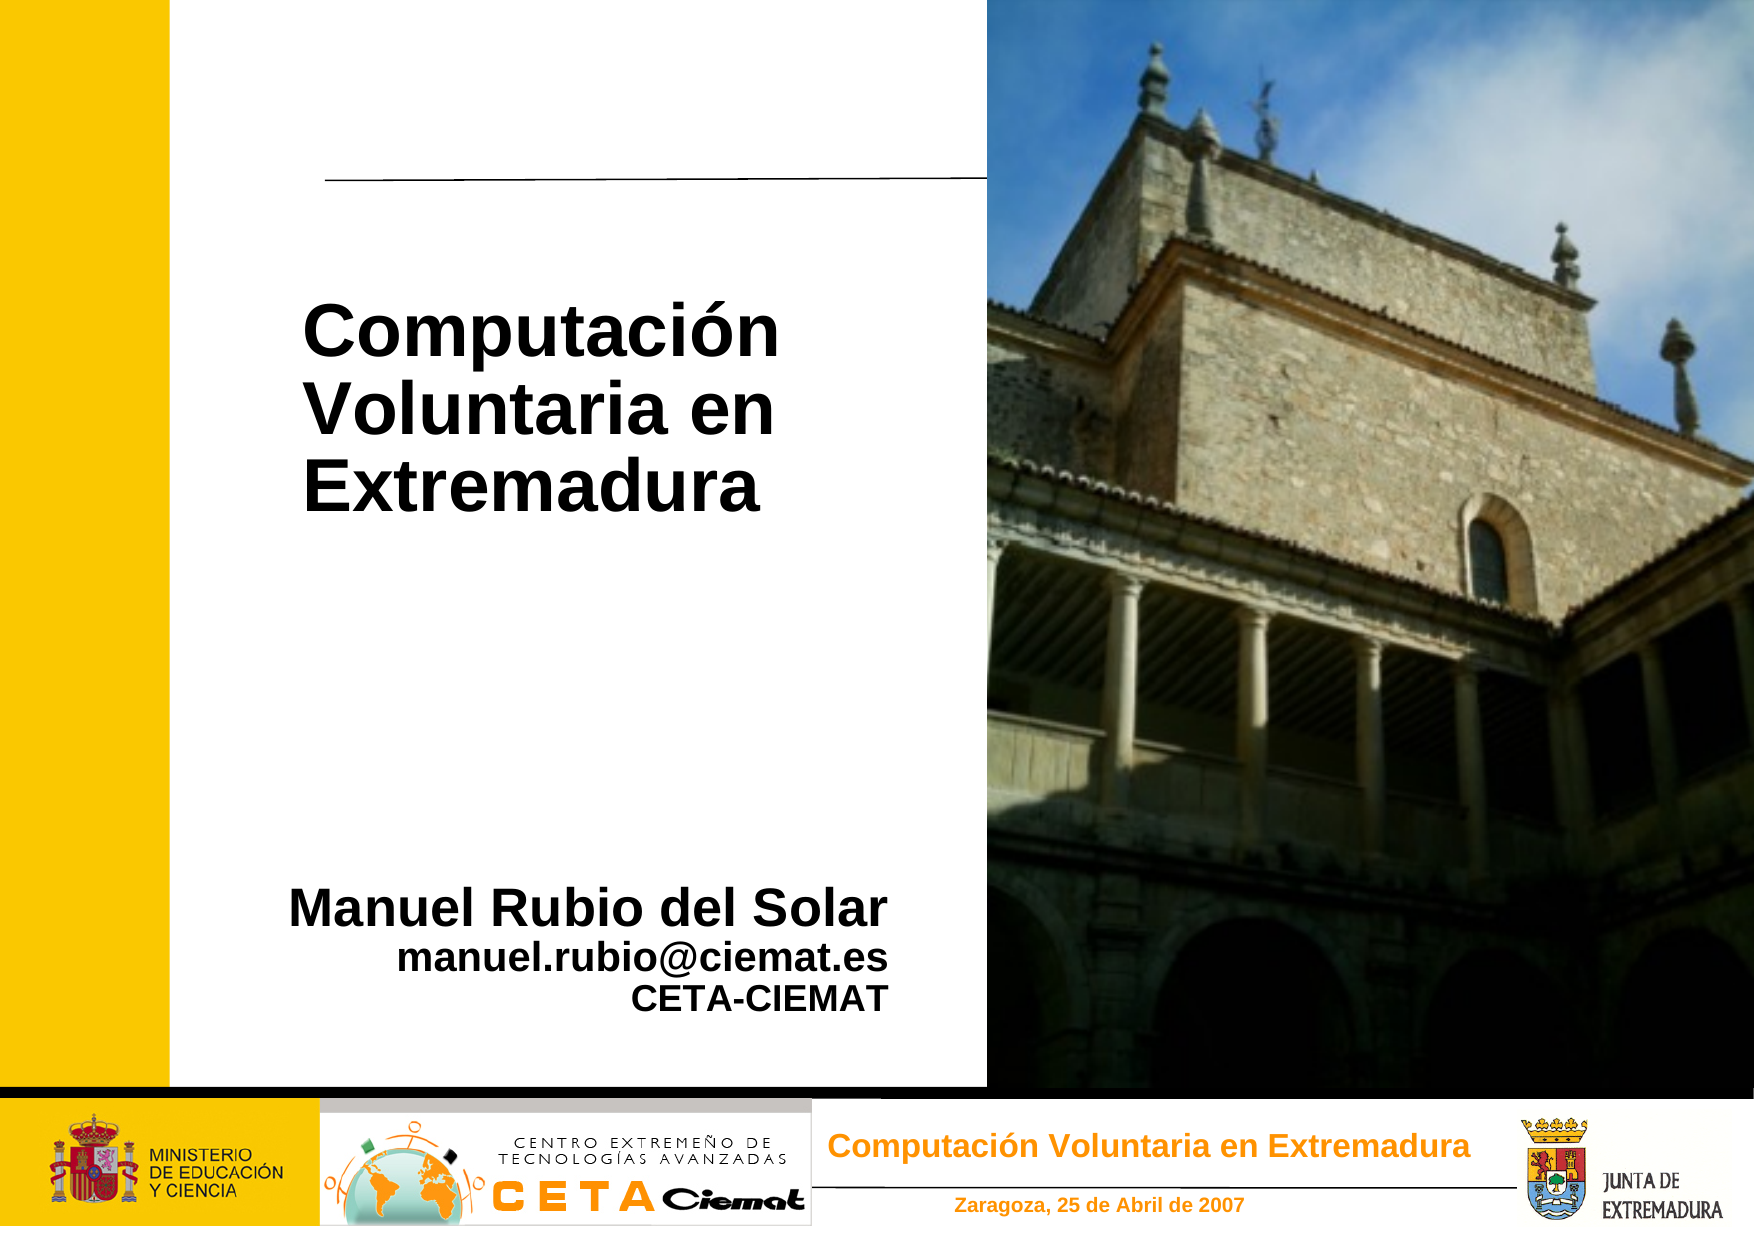

Computación Voluntaria en Extremadura
opuestas
Manuel Rubio del Solar
manuel.rubio@ciemat.es
CETA-CIEMAT